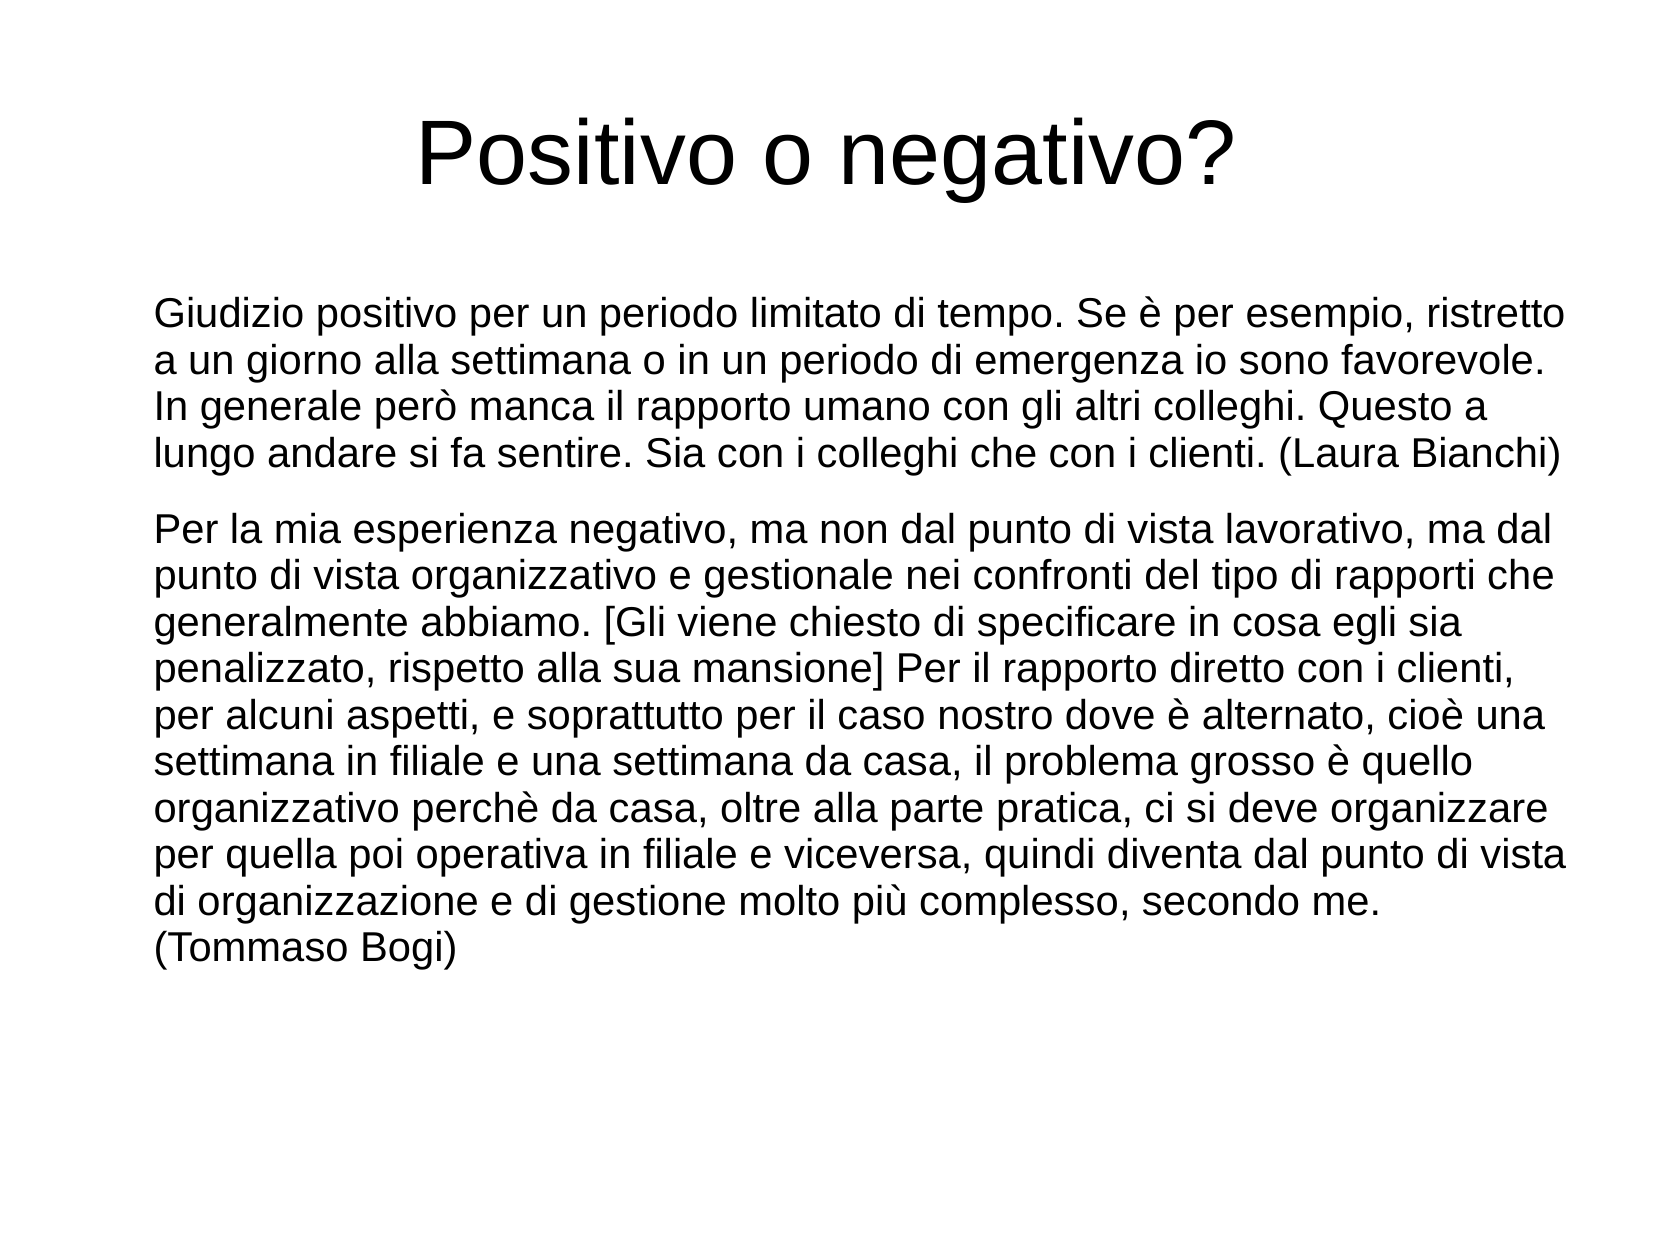

# Positivo o negativo?
Giudizio positivo per un periodo limitato di tempo. Se è per esempio, ristretto a un giorno alla settimana o in un periodo di emergenza io sono favorevole. In generale però manca il rapporto umano con gli altri colleghi. Questo a lungo andare si fa sentire. Sia con i colleghi che con i clienti. (Laura Bianchi)
Per la mia esperienza negativo, ma non dal punto di vista lavorativo, ma dal punto di vista organizzativo e gestionale nei confronti del tipo di rapporti che generalmente abbiamo. [Gli viene chiesto di specificare in cosa egli sia penalizzato, rispetto alla sua mansione] Per il rapporto diretto con i clienti, per alcuni aspetti, e soprattutto per il caso nostro dove è alternato, cioè una settimana in filiale e una settimana da casa, il problema grosso è quello organizzativo perchè da casa, oltre alla parte pratica, ci si deve organizzare per quella poi operativa in filiale e viceversa, quindi diventa dal punto di vista di organizzazione e di gestione molto più complesso, secondo me. (Tommaso Bogi)